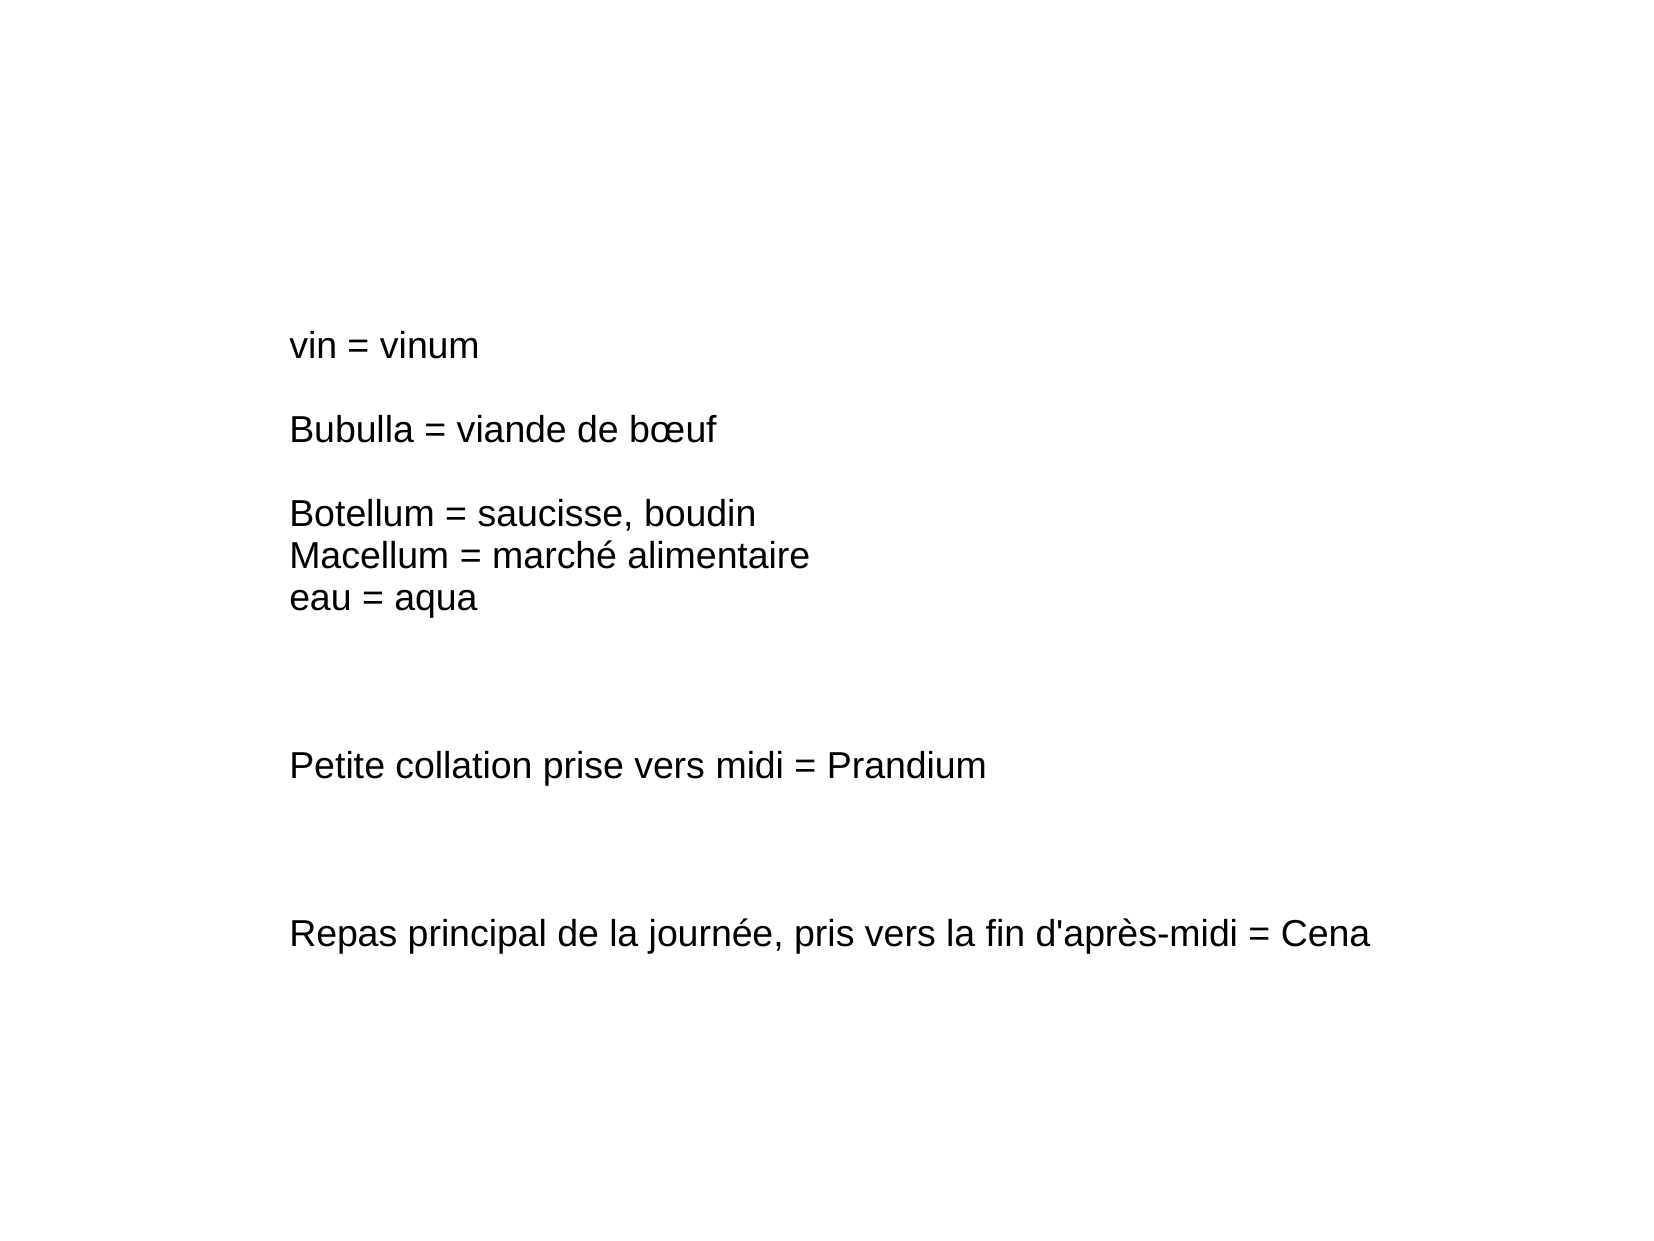

vin = vinum
Bubulla = viande de bœuf
Botellum = saucisse, boudin
Macellum = marché alimentaire
eau = aqua
Petite collation prise vers midi = Prandium
Repas principal de la journée, pris vers la fin d'après-midi = Cena